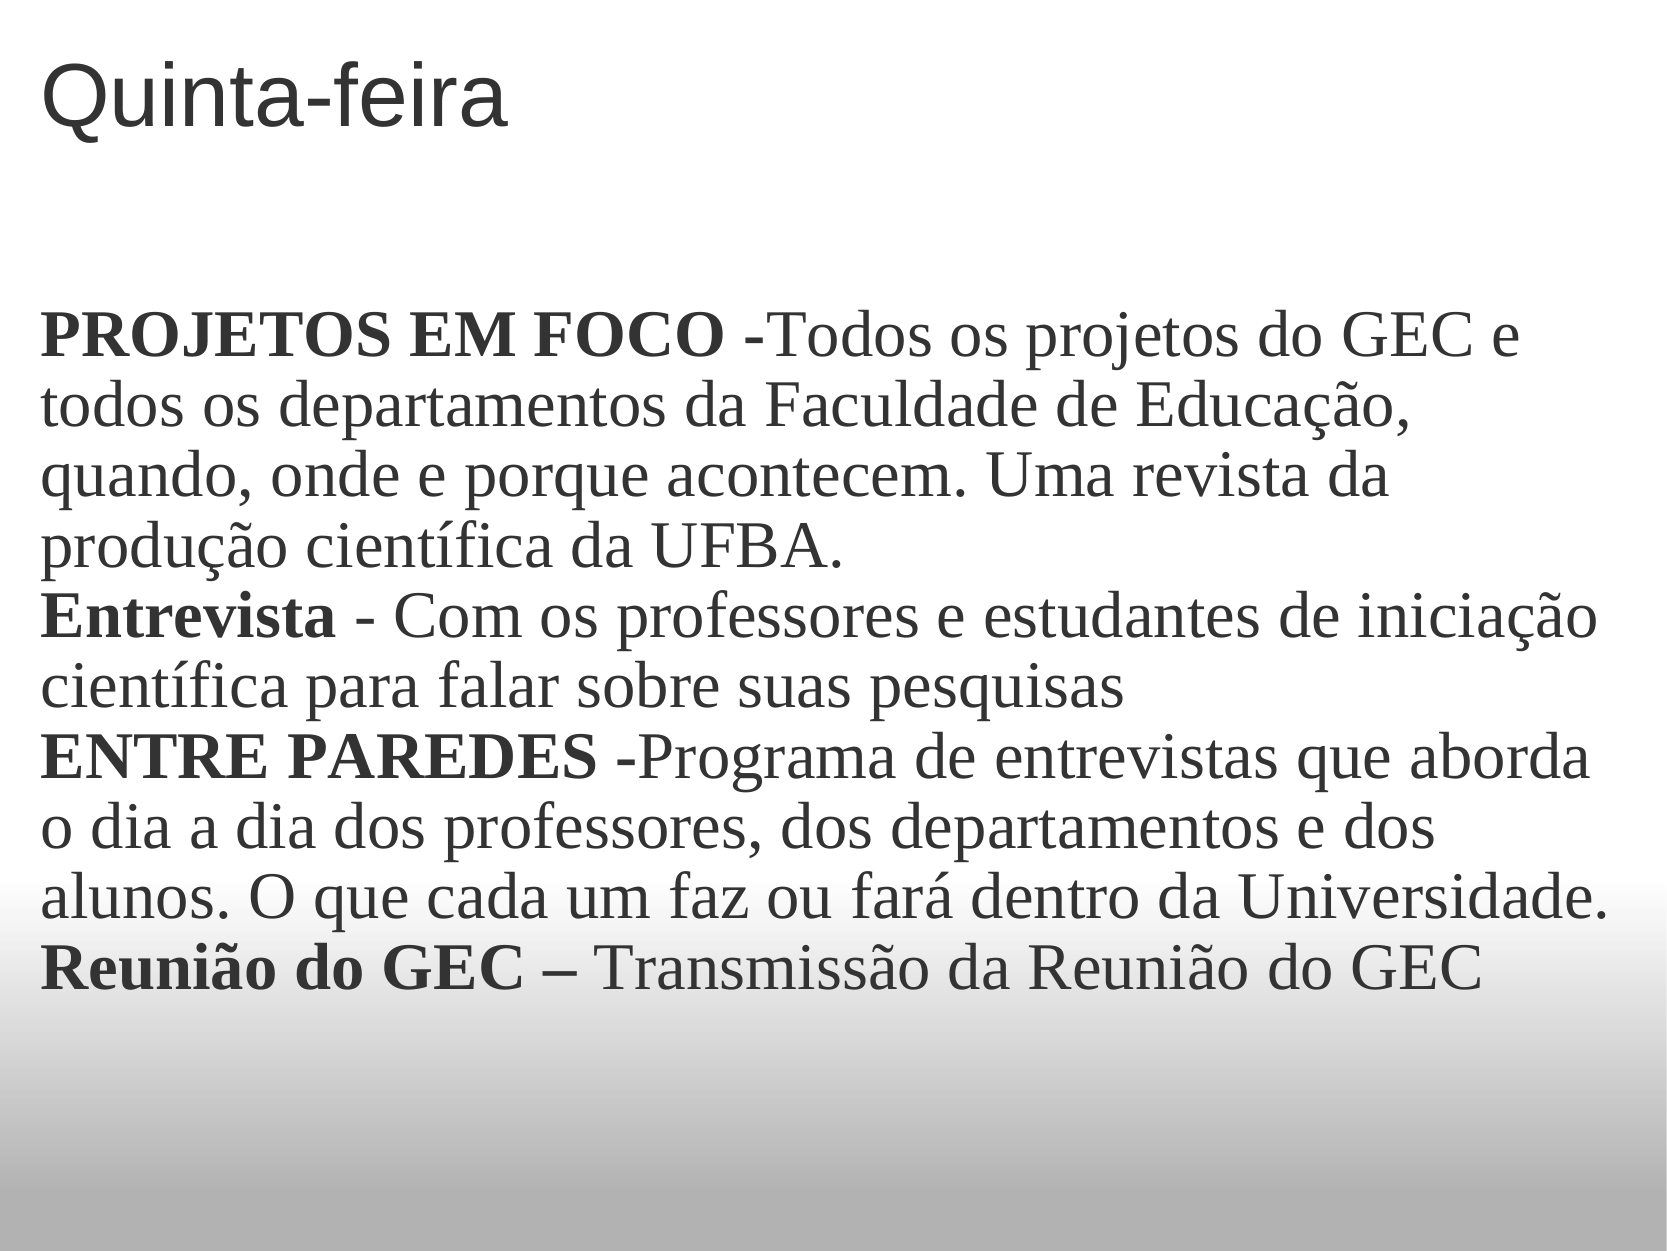

# Quinta-feira
PROJETOS EM FOCO -Todos os projetos do GEC e todos os departamentos da Faculdade de Educação, quando, onde e porque acontecem. Uma revista da produção científica da UFBA.
Entrevista - Com os professores e estudantes de iniciação científica para falar sobre suas pesquisas
ENTRE PAREDES -Programa de entrevistas que aborda o dia a dia dos professores, dos departamentos e dos alunos. O que cada um faz ou fará dentro da Universidade.
Reunião do GEC – Transmissão da Reunião do GEC